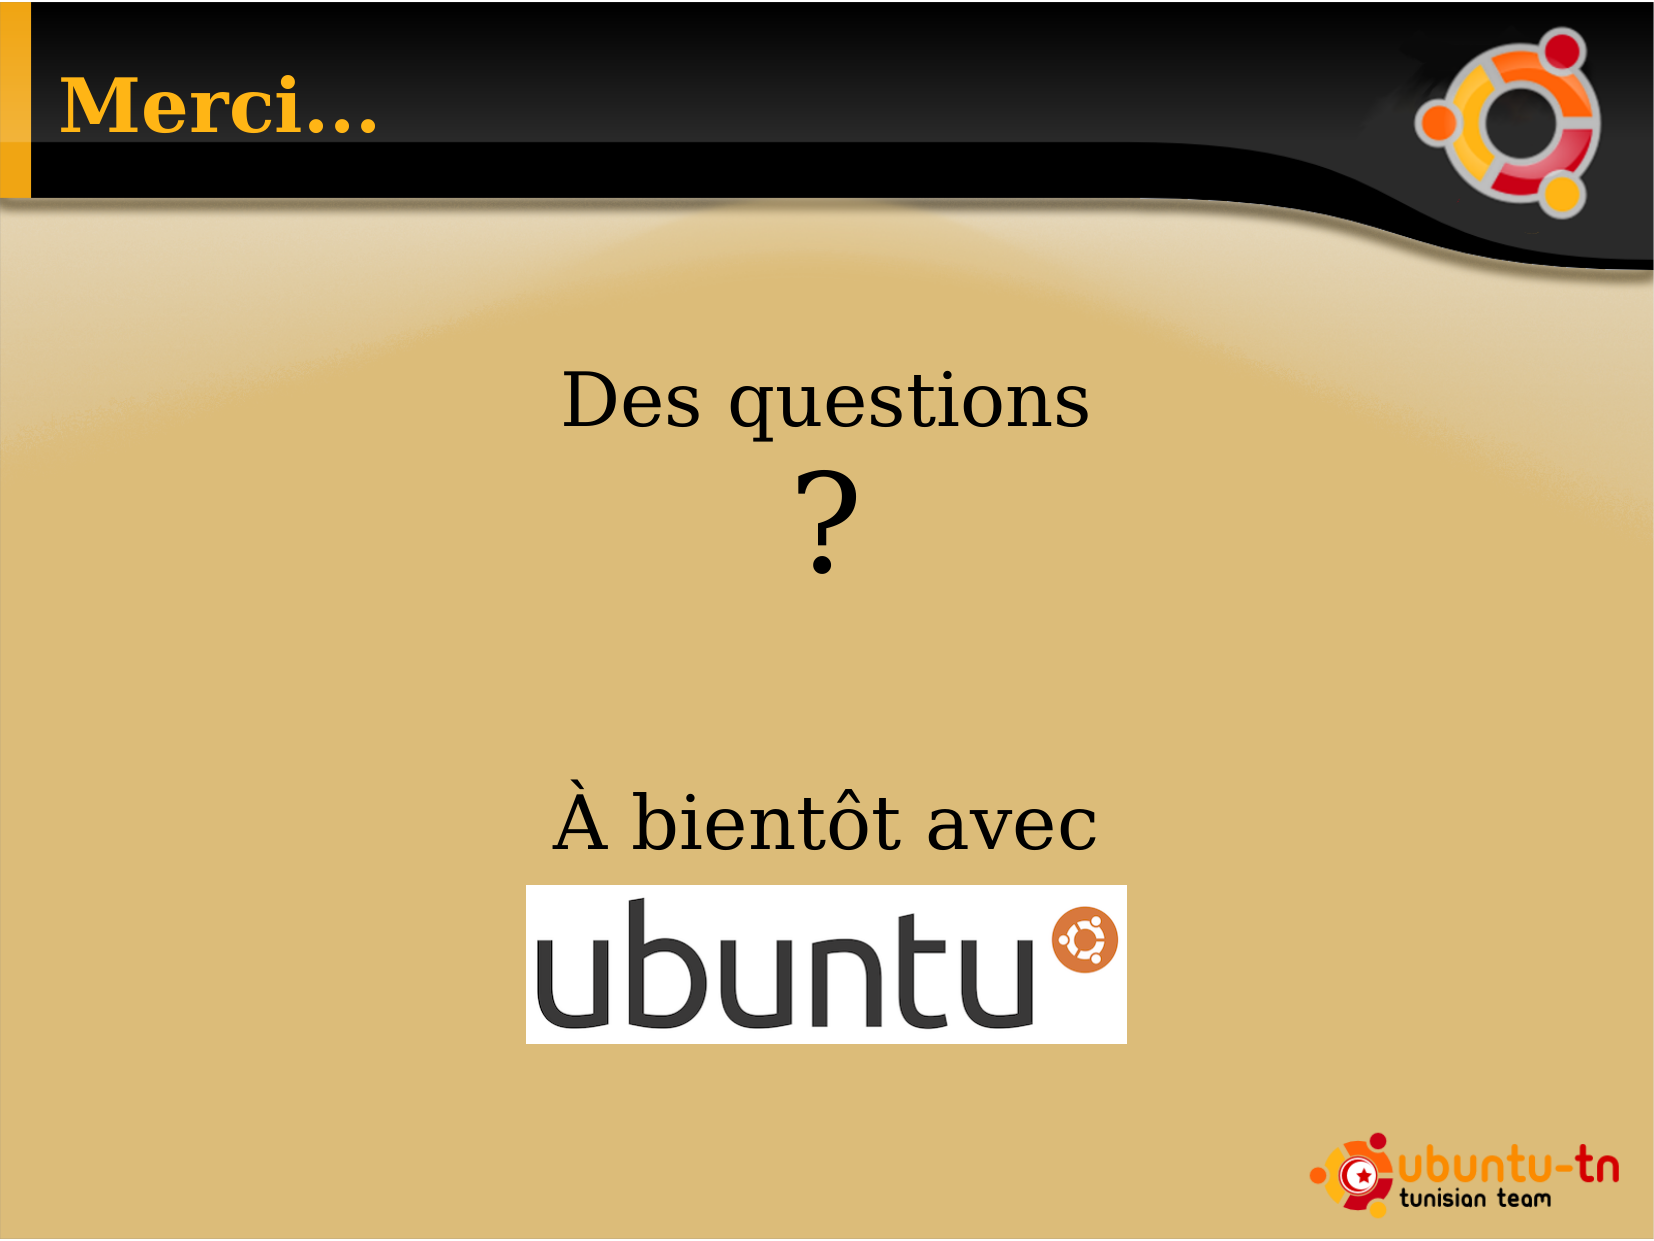

# Merci...
Des questions
?
À bientôt avec